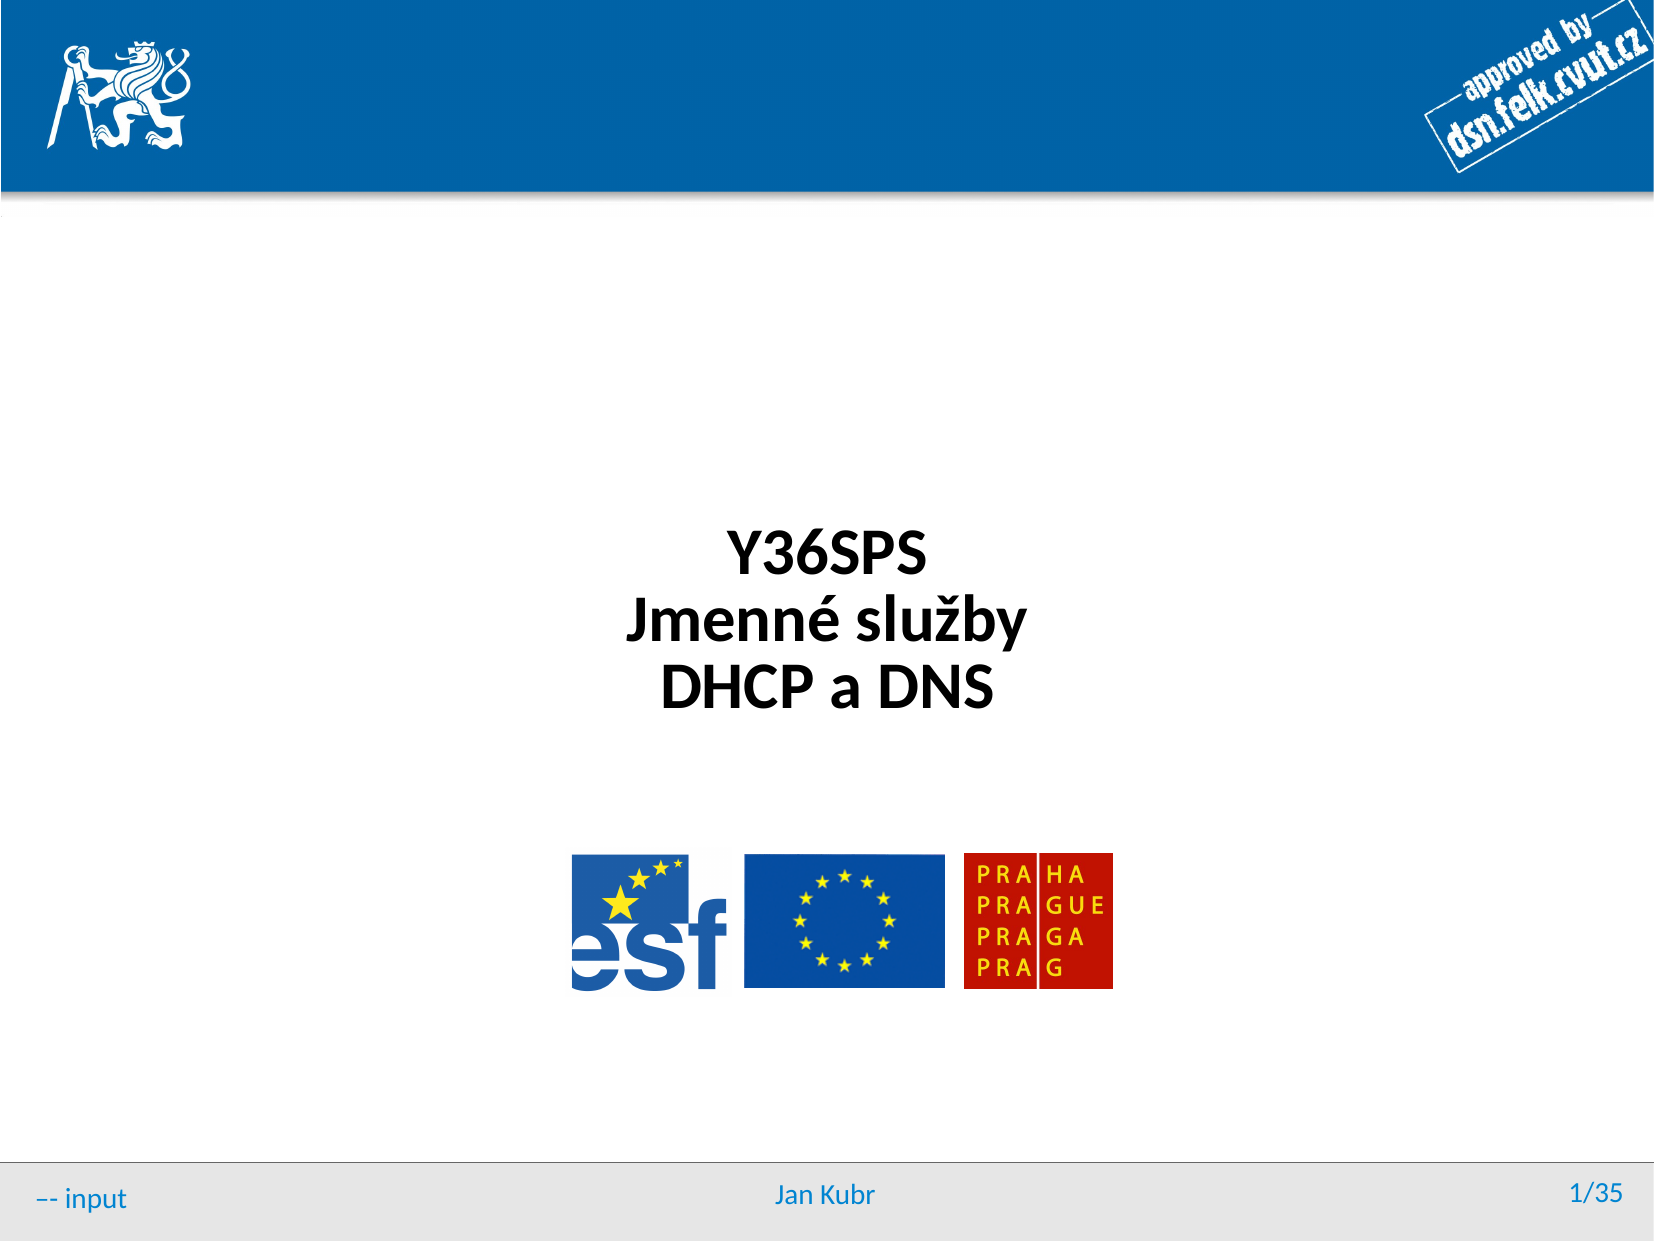

# Y36SPS
Jmenné služby
DHCP a DNS
1
Jan Kubr
02/2006